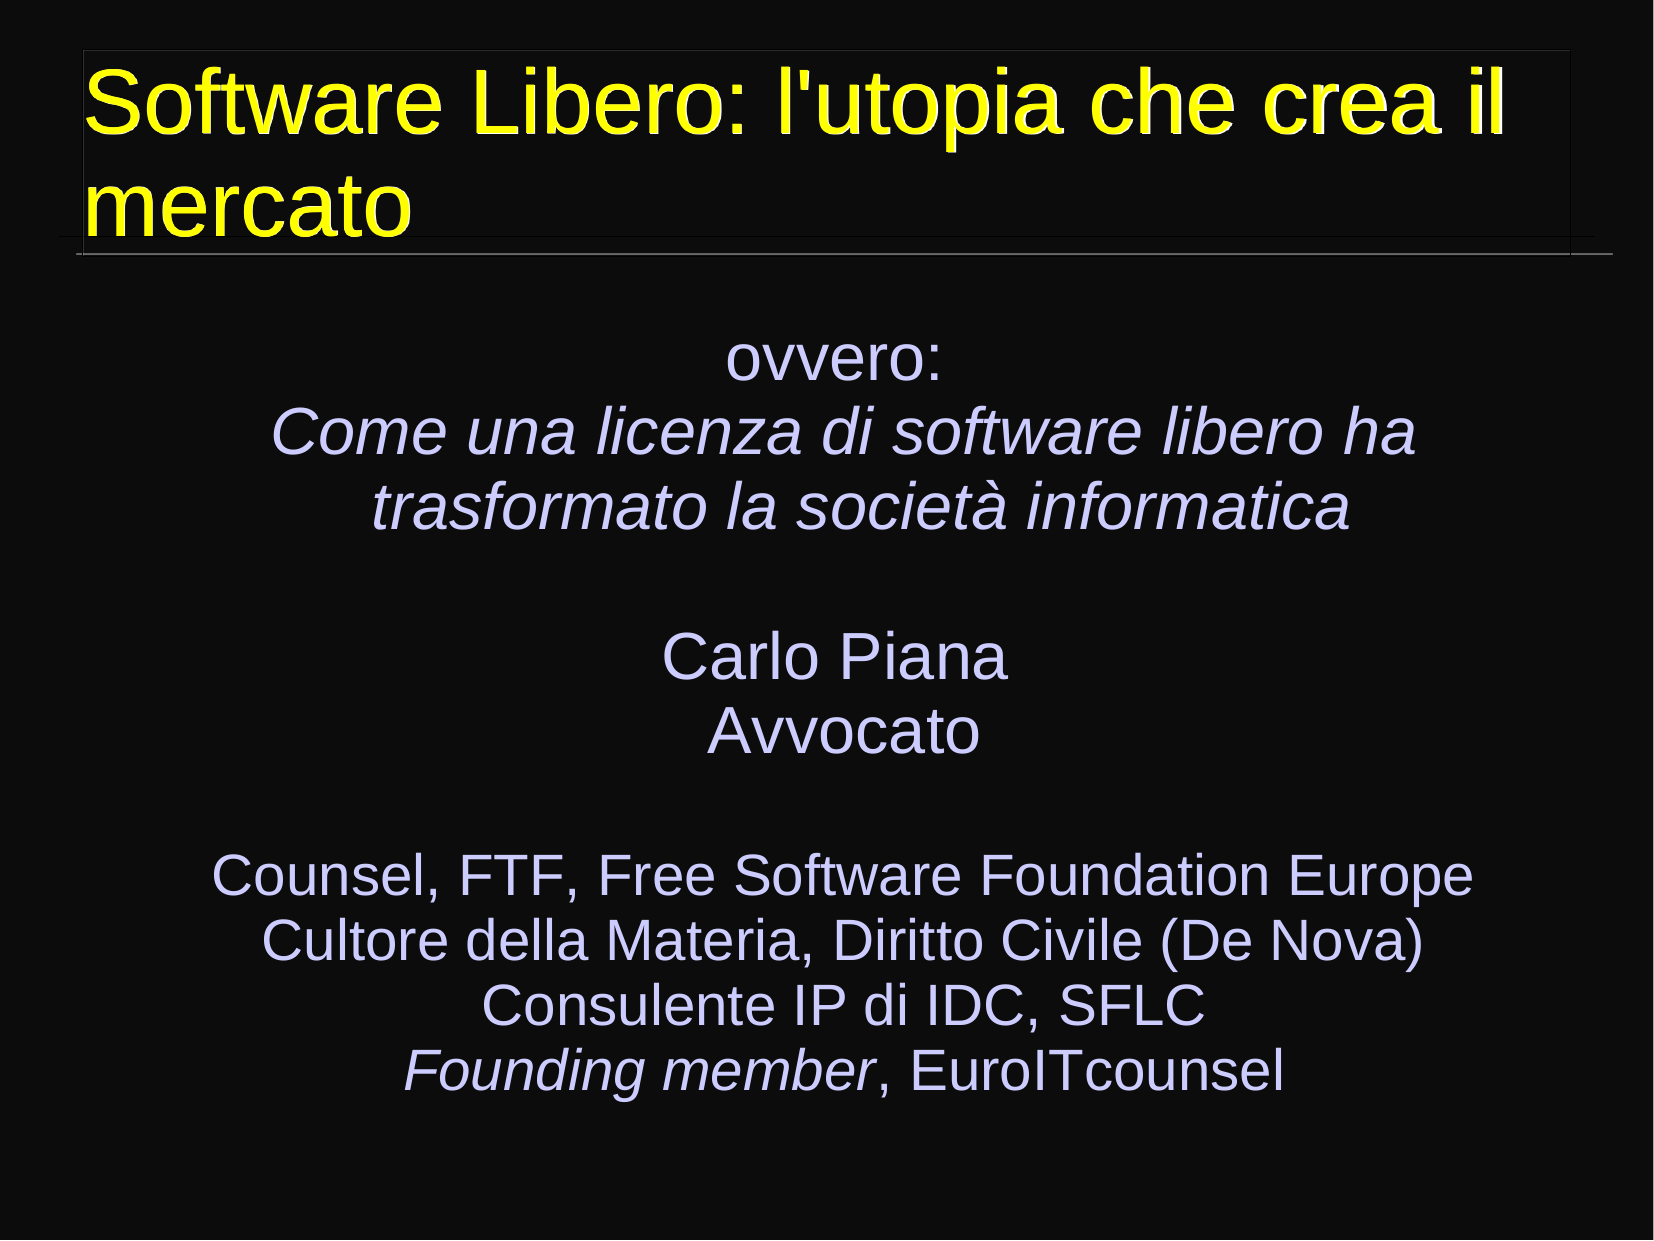

# Software Libero: l'utopia che crea il mercato
ovvero:
Come una licenza di software libero ha trasformato la società informatica
Carlo Piana
Avvocato
Counsel, FTF, Free Software Foundation Europe
Cultore della Materia, Diritto Civile (De Nova)
Consulente IP di IDC, SFLC
Founding member, EuroITcounsel